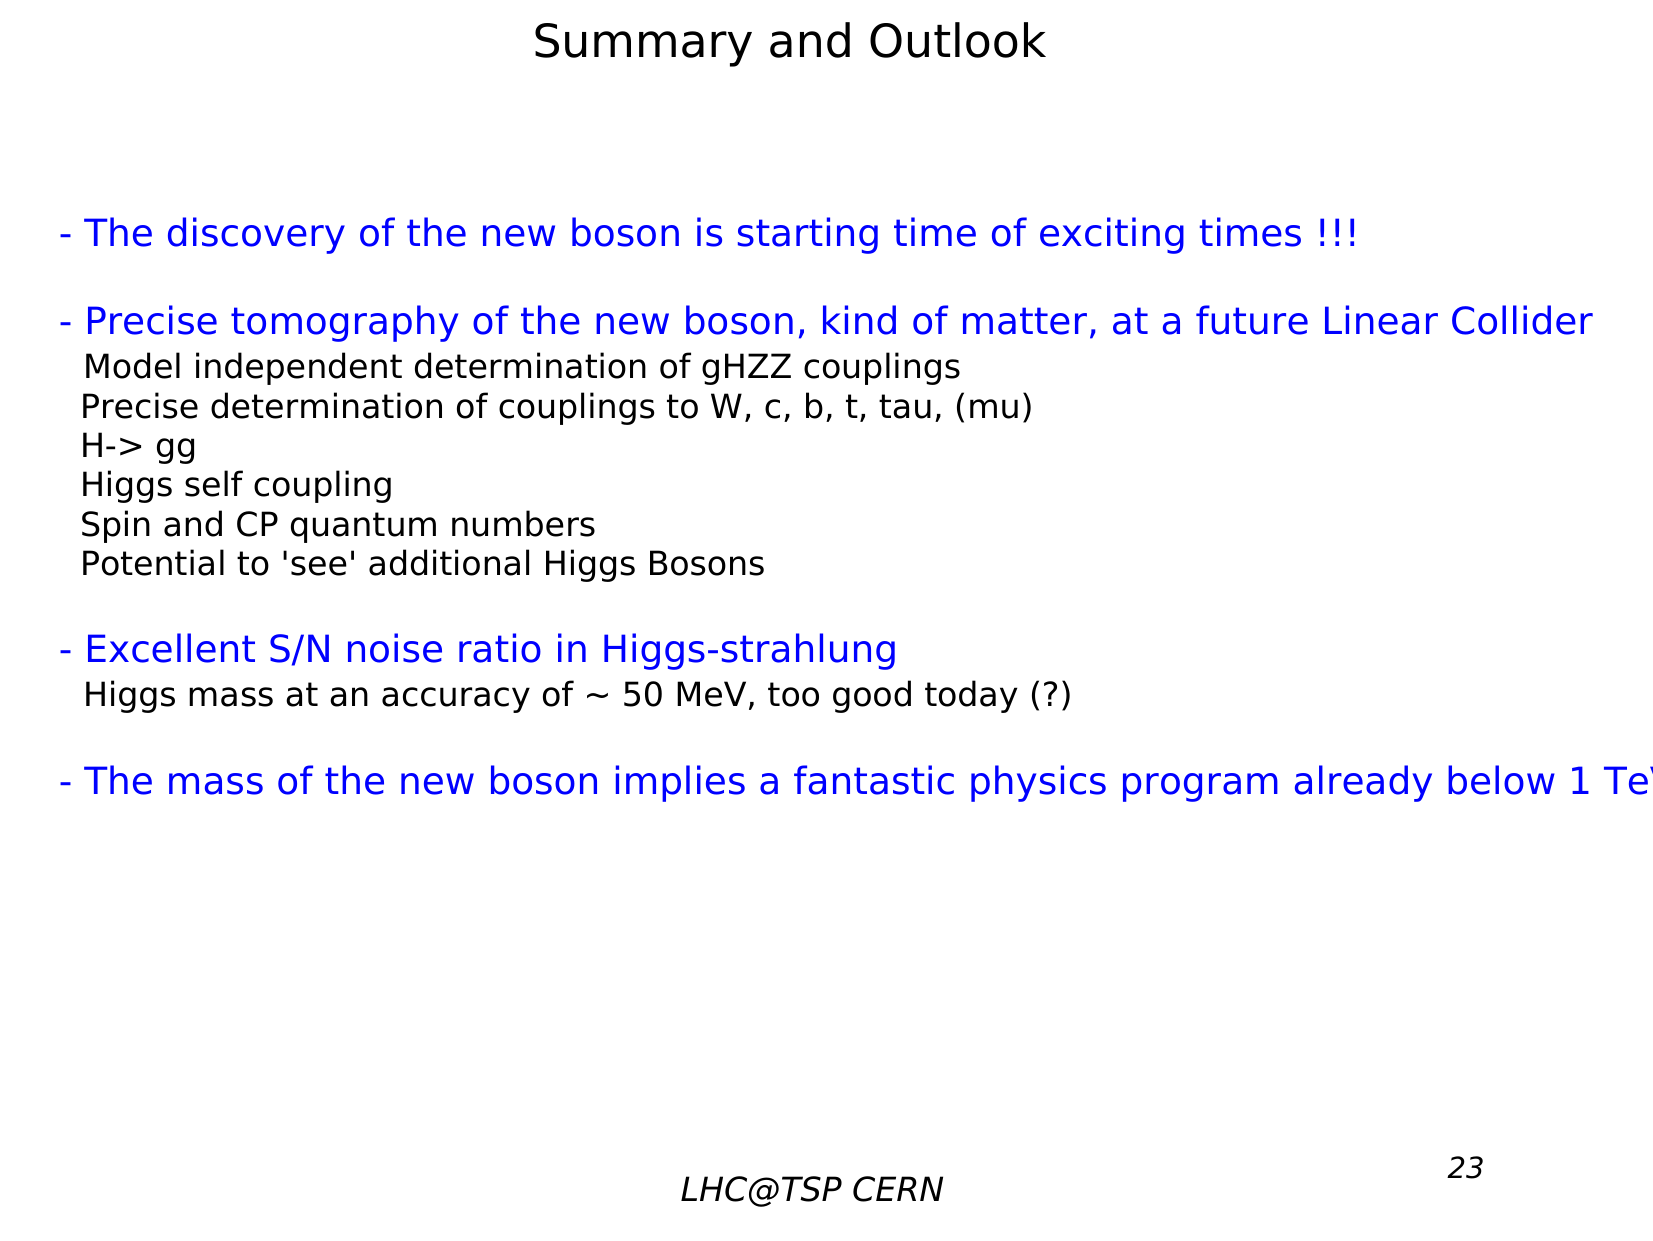

Summary and Outlook
- The discovery of the new boson is starting time of exciting times !!!
- Precise tomography of the new boson, kind of matter, at a future Linear Collider
 Model independent determination of gHZZ couplings
 Precise determination of couplings to W, c, b, t, tau, (mu)
 H-> gg
 Higgs self coupling
 Spin and CP quantum numbers
 Potential to 'see' additional Higgs Bosons
- Excellent S/N noise ratio in Higgs-strahlung
 Higgs mass at an accuracy of ~ 50 MeV, too good today (?)
- The mass of the new boson implies a fantastic physics program already below 1 TeV
LHC@TSP CERN